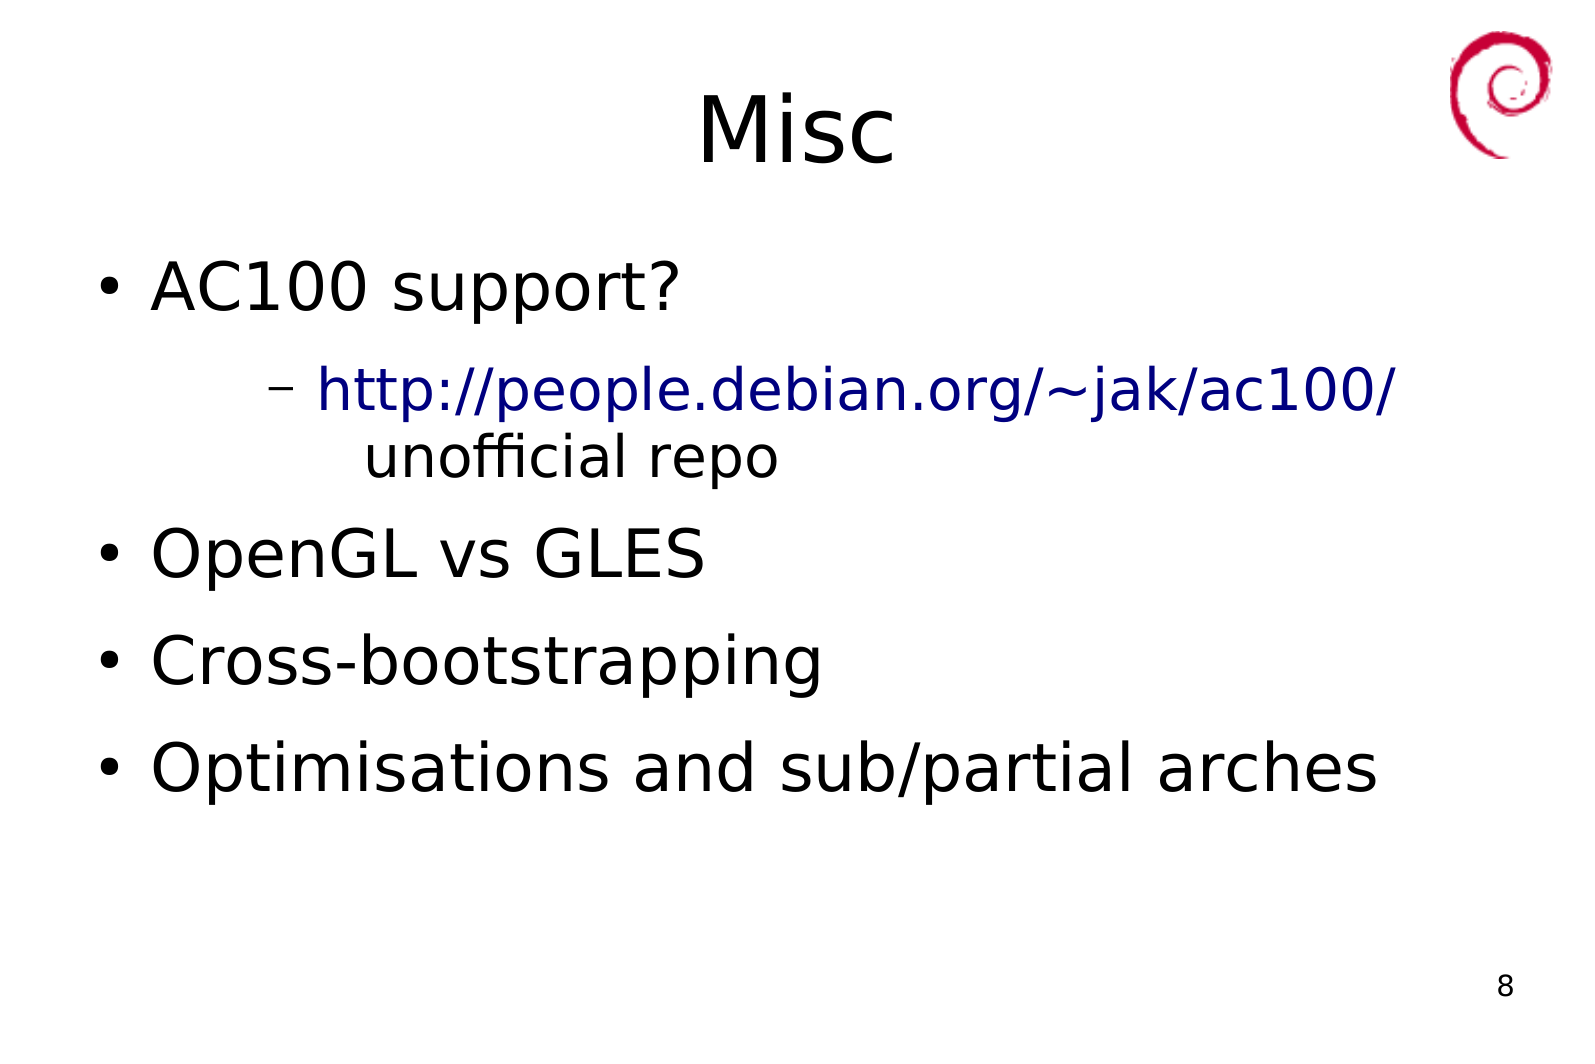

# Misc
AC100 support?
http://people.debian.org/~jak/ac100/ unofficial repo
OpenGL vs GLES
Cross-bootstrapping
Optimisations and sub/partial arches
8